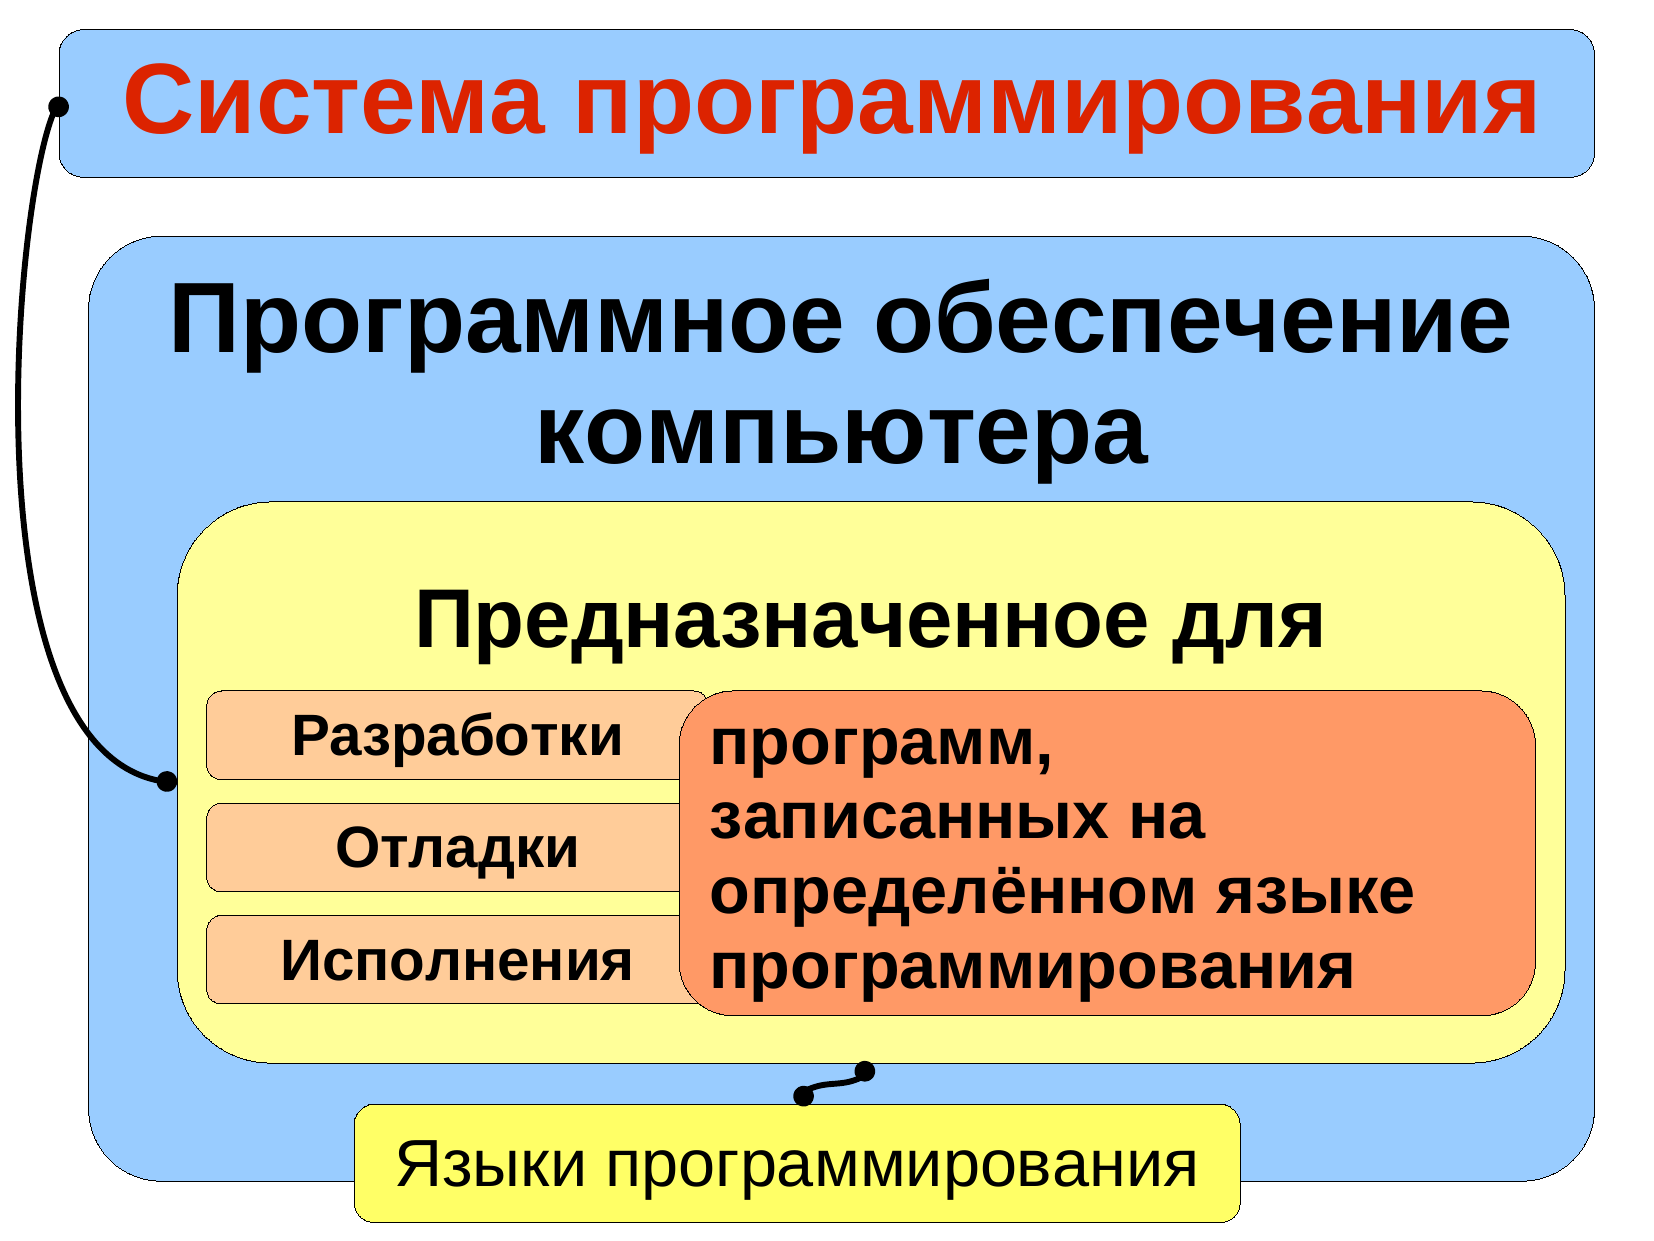

Система программирования
Программное обеспечение
компьютера
Предназначенное для
Разработки
программ,
записанных на
определённом языке
программирования
Отладки
Исполнения
Языки программирования